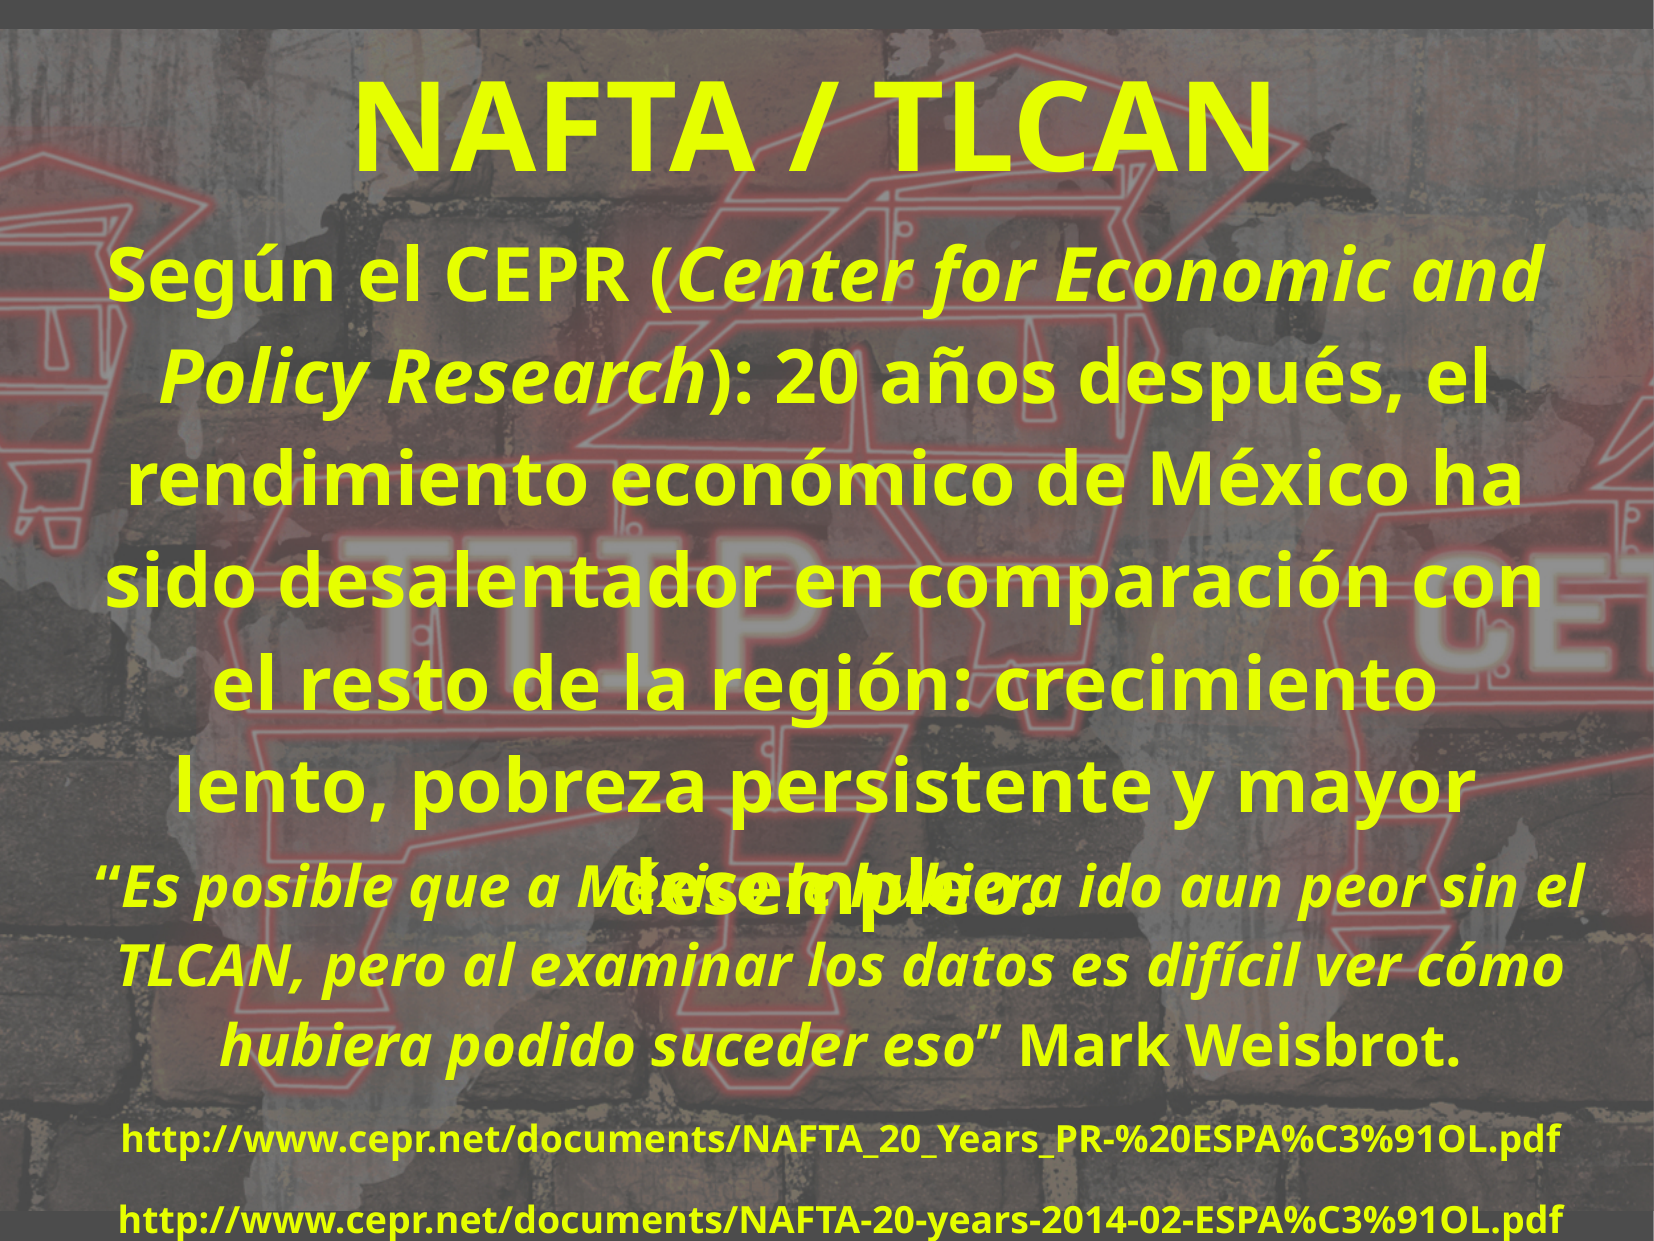

# NAFTA / TLCAN
Según el CEPR (Center for Economic and Policy Research): 20 años después, el rendimiento económico de México ha sido desalentador en comparación con el resto de la región: crecimiento lento, pobreza persistente y mayor desempleo.
“Es posible que a México le hubiera ido aun peor sin el TLCAN, pero al examinar los datos es difícil ver cómo hubiera podido suceder eso” Mark Weisbrot.
http://www.cepr.net/documents/NAFTA_20_Years_PR-%20ESPA%C3%91OL.pdf
http://www.cepr.net/documents/NAFTA-20-years-2014-02-ESPA%C3%91OL.pdf